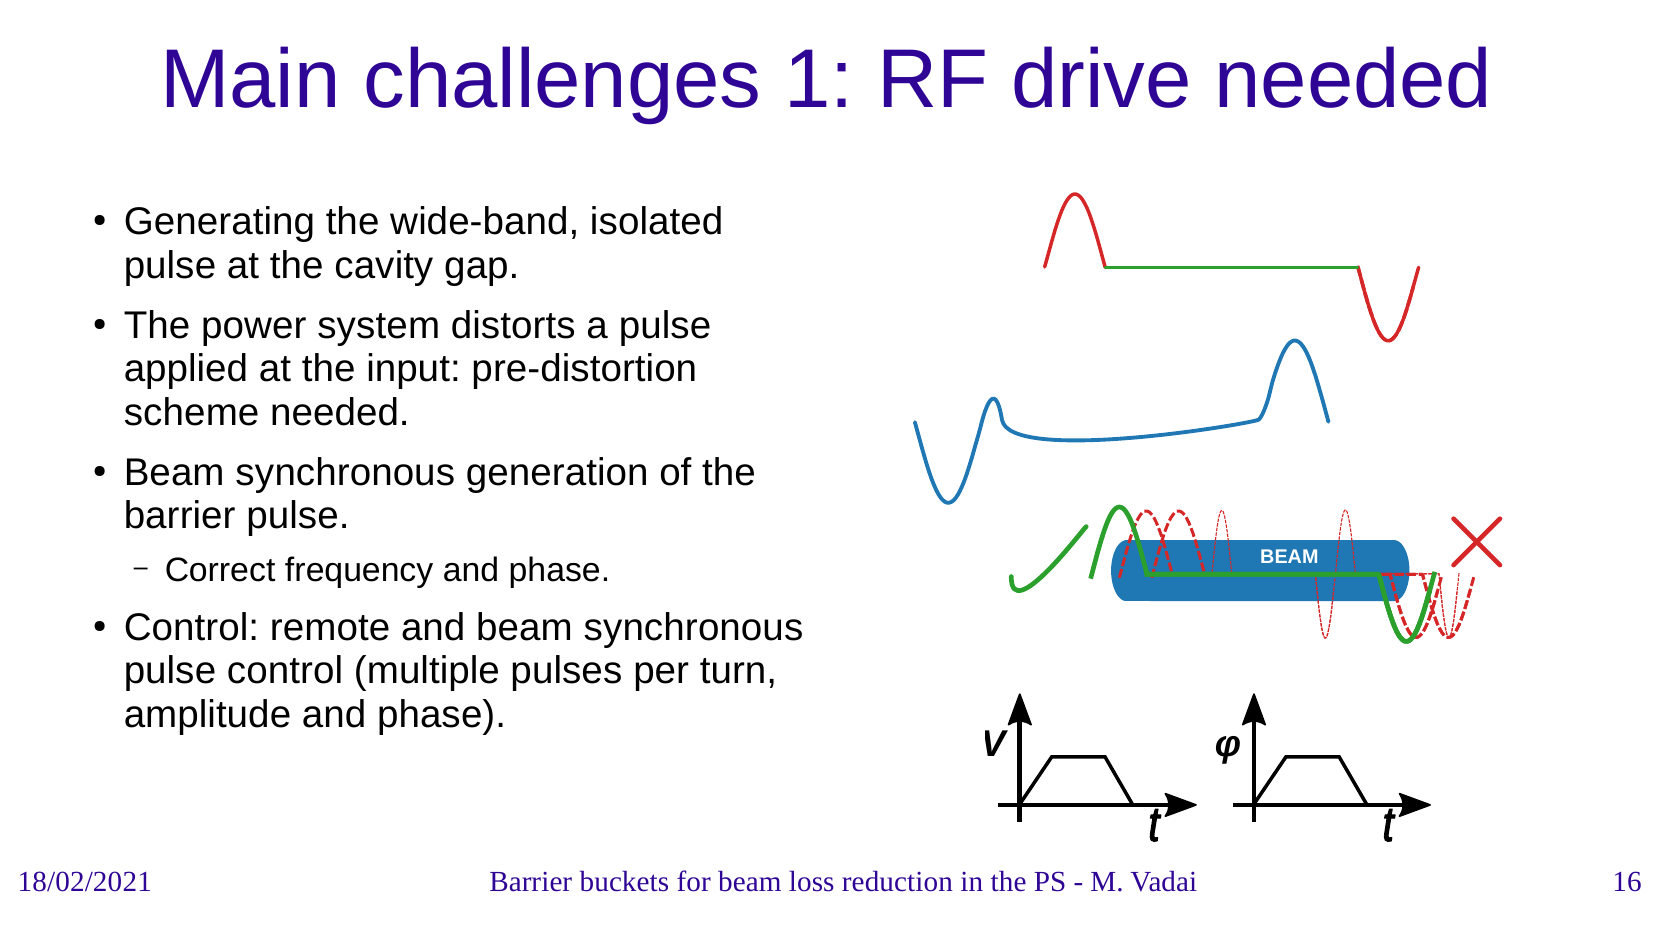

# Main challenges 1: RF drive needed
Generating the wide-band, isolated pulse at the cavity gap.
The power system distorts a pulse applied at the input: pre-distortion scheme needed.
Beam synchronous generation of the barrier pulse.
Correct frequency and phase.
Control: remote and beam synchronous pulse control (multiple pulses per turn, amplitude and phase).
18/02/2021
Barrier buckets for beam loss reduction in the PS - M. Vadai
16